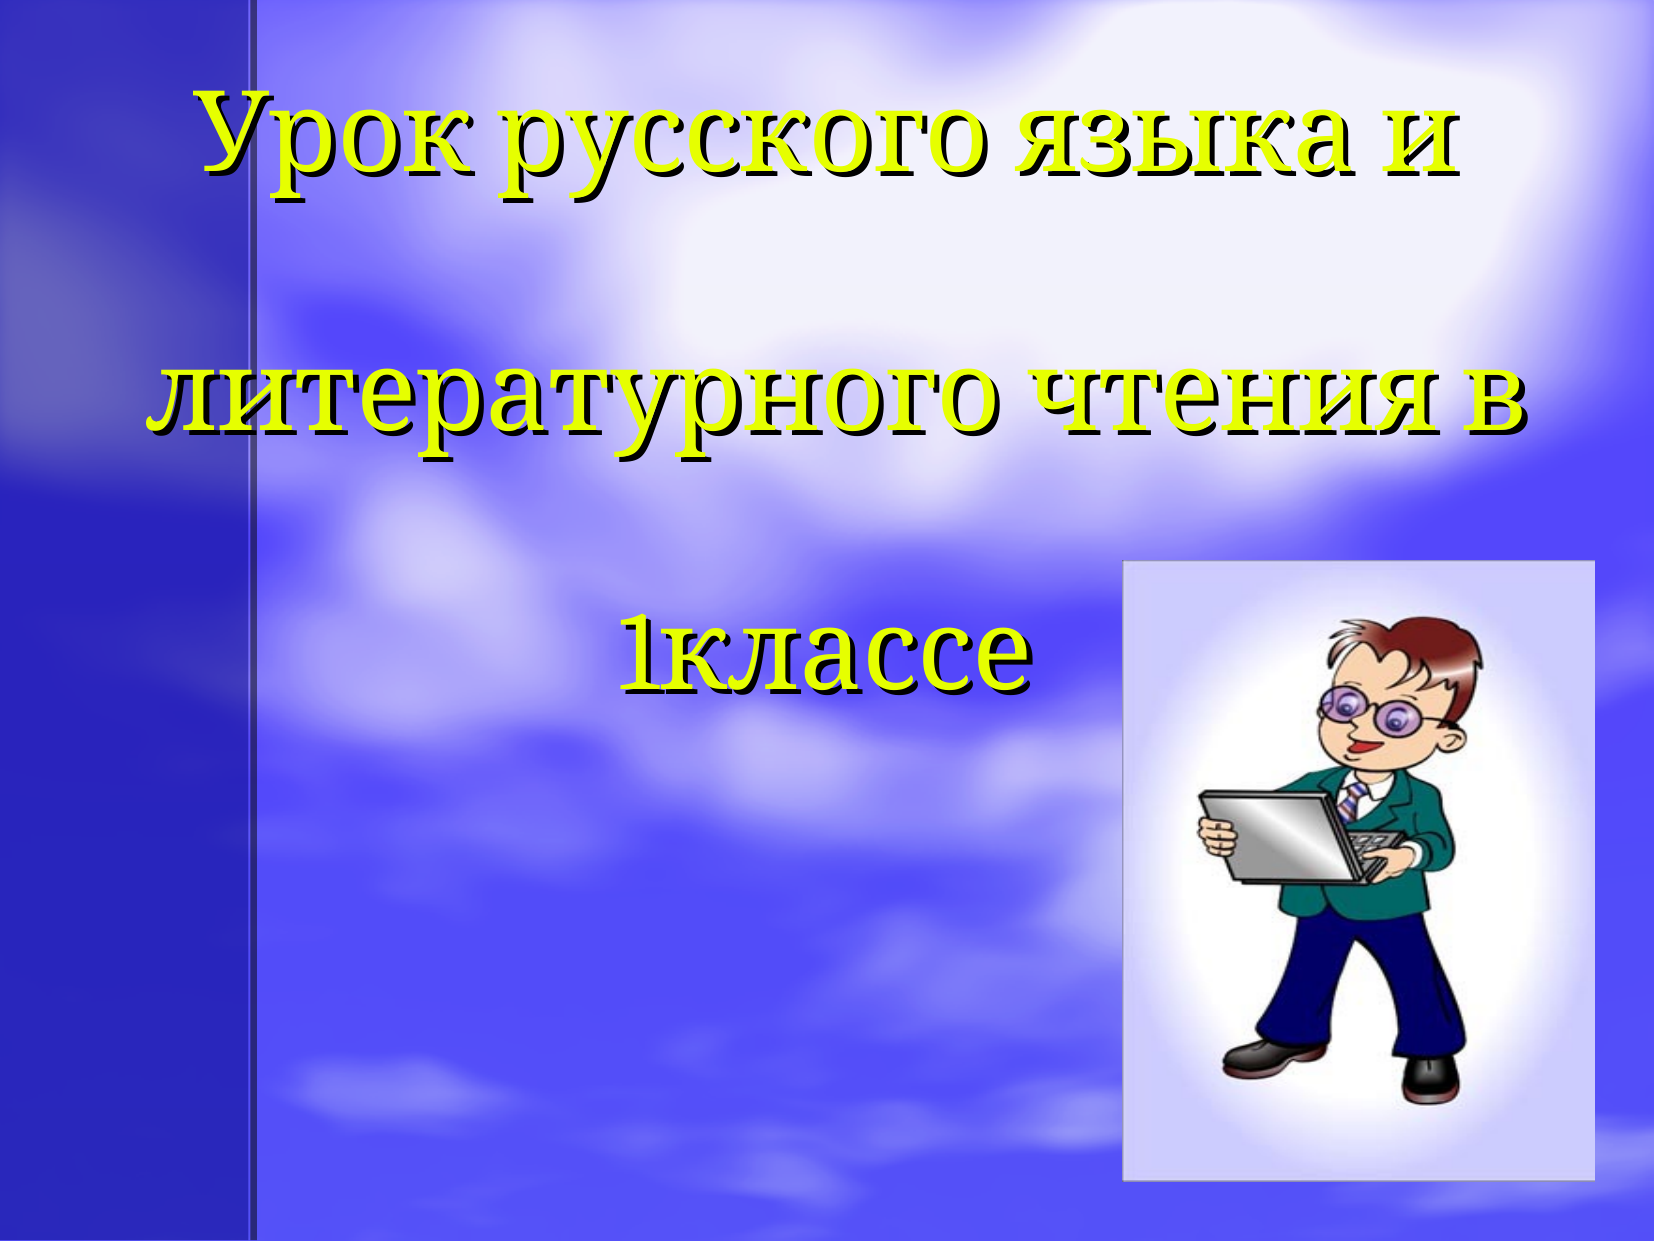

# Урок русского языка и
 литературного чтения в
1классе